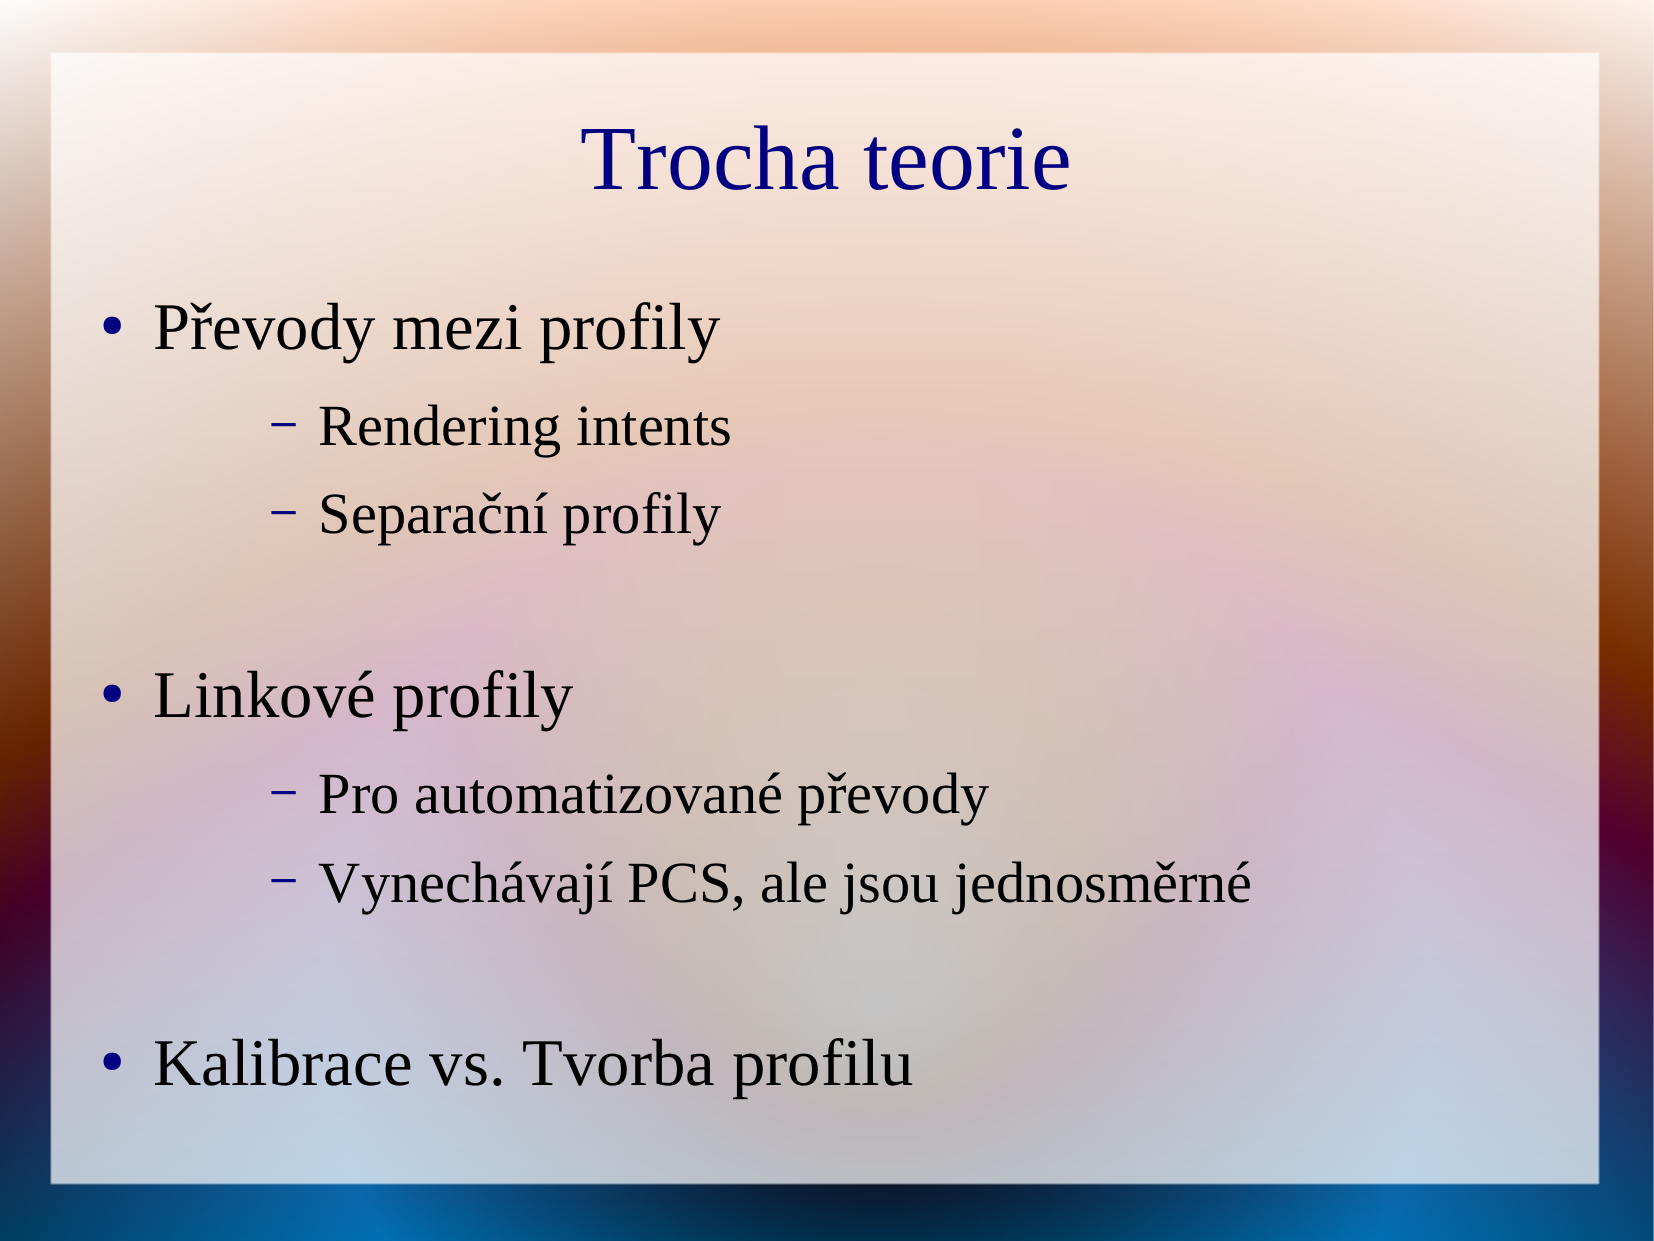

# Trocha teorie
Převody mezi profily
Rendering intents
Separační profily
Linkové profily
Pro automatizované převody
Vynechávají PCS, ale jsou jednosměrné
Kalibrace vs. Tvorba profilu